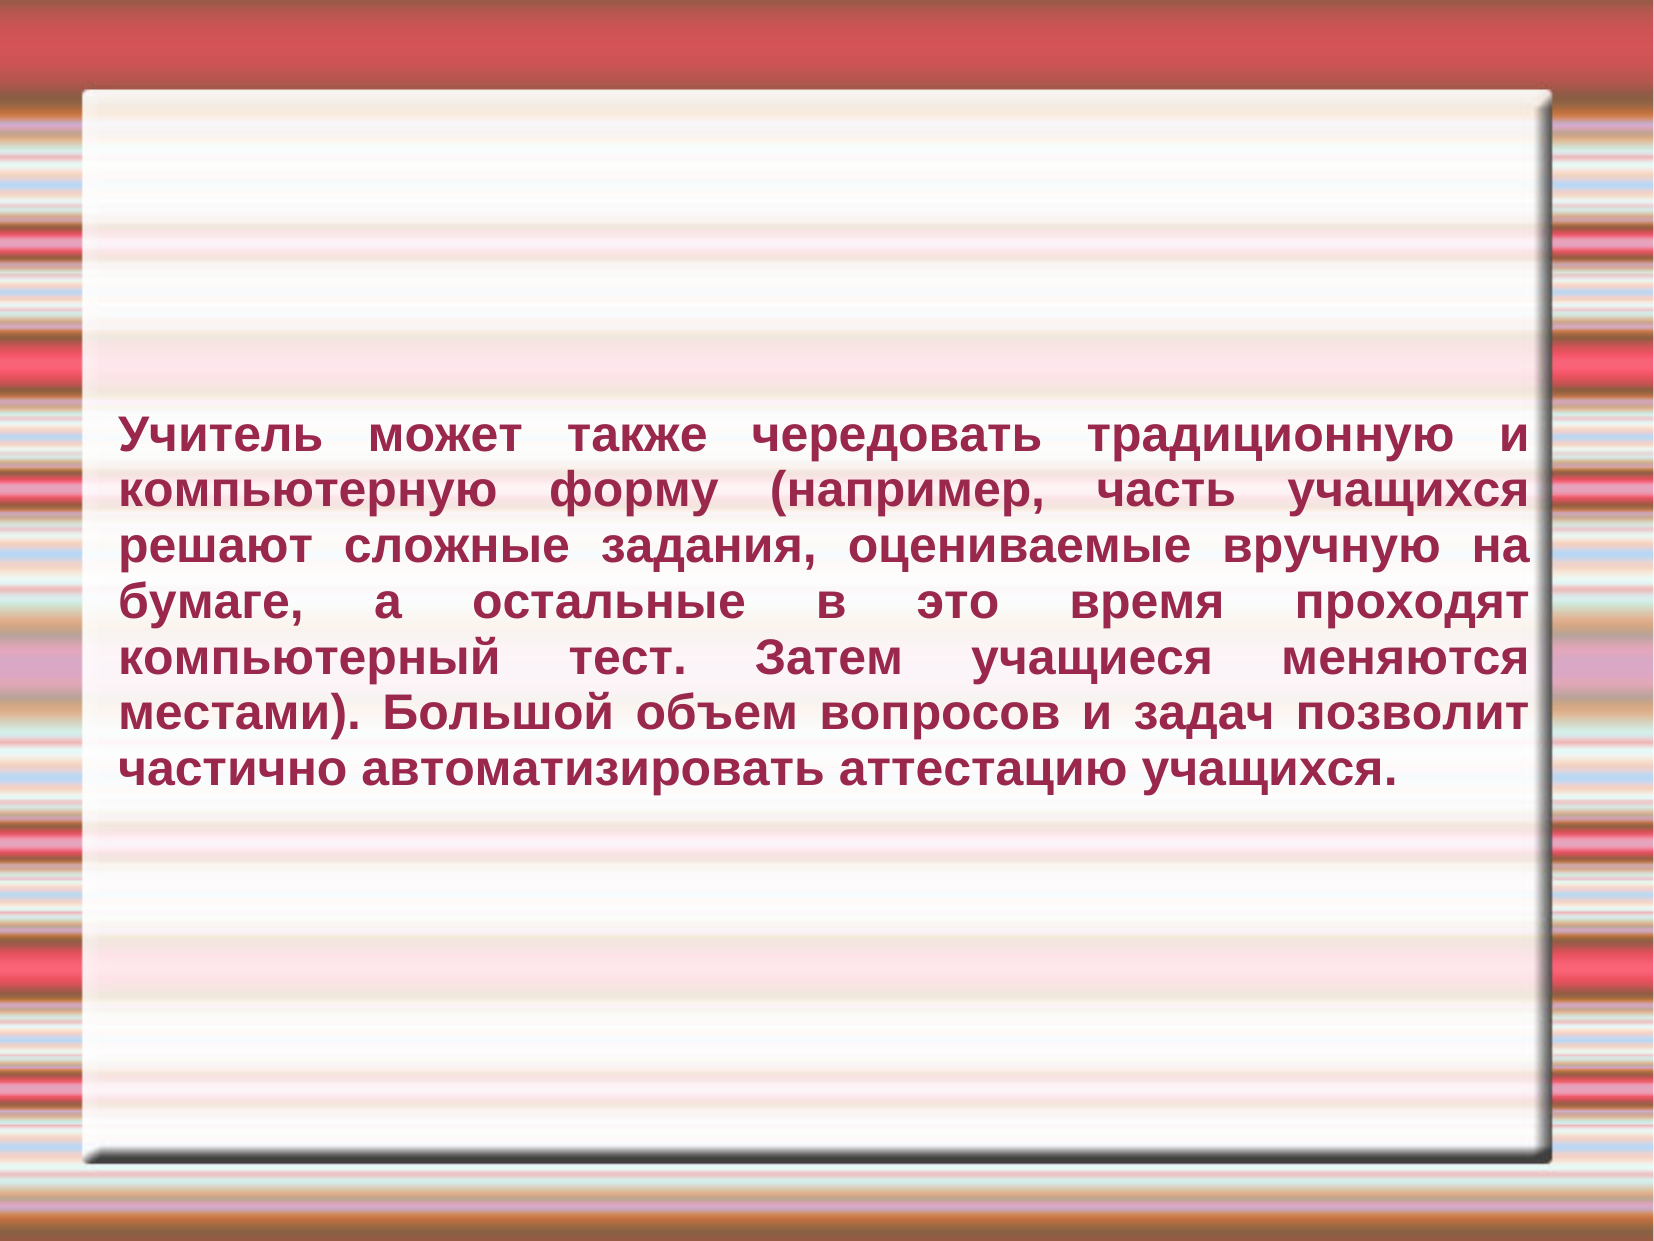

# Учитель может также чередовать традиционную и компьютерную форму (например, часть учащихся решают сложные задания, оцениваемые вручную на бумаге, а остальные в это время проходят компьютерный тест. Затем учащиеся меняются местами). Большой объем вопросов и задач позволит частично автоматизировать аттестацию учащихся.